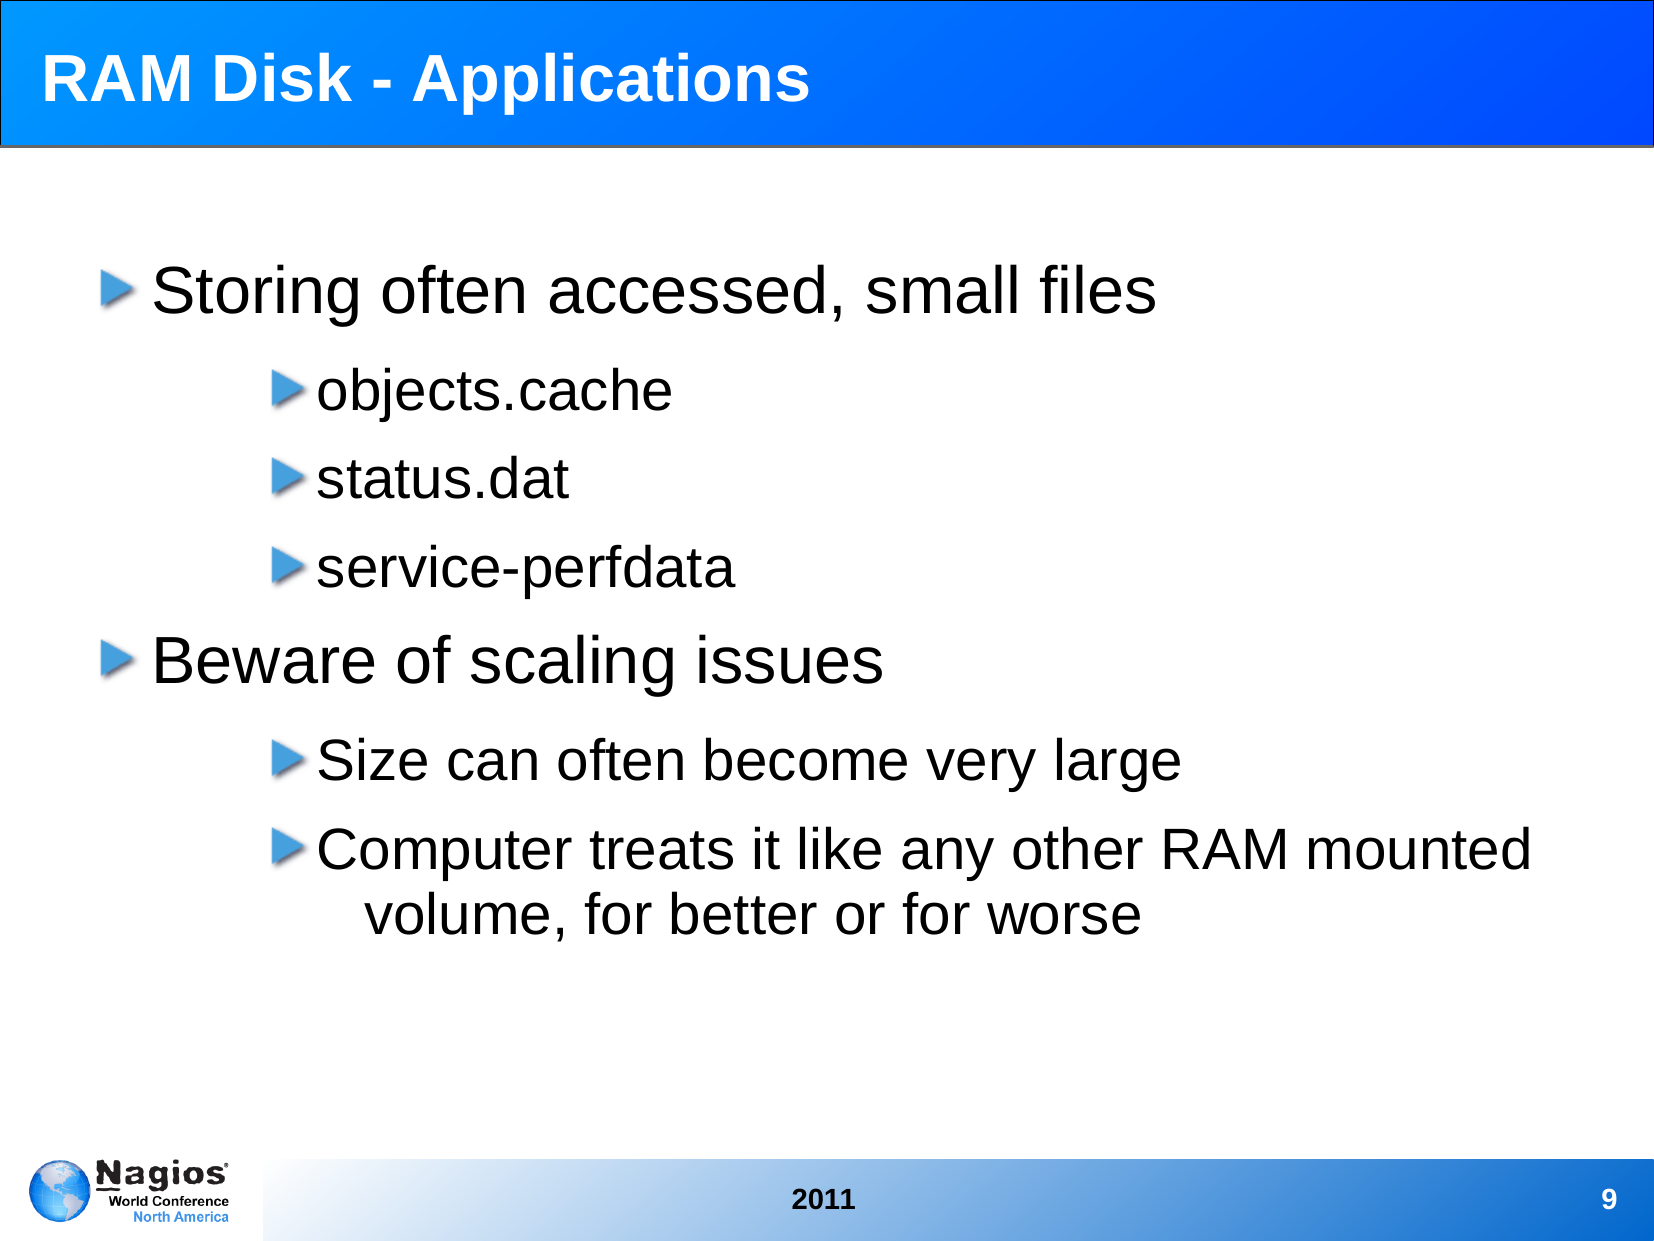

# RAM Disk - Applications
Storing often accessed, small files
objects.cache
status.dat
service-perfdata
Beware of scaling issues
Size can often become very large
Computer treats it like any other RAM mounted volume, for better or for worse
2011
9